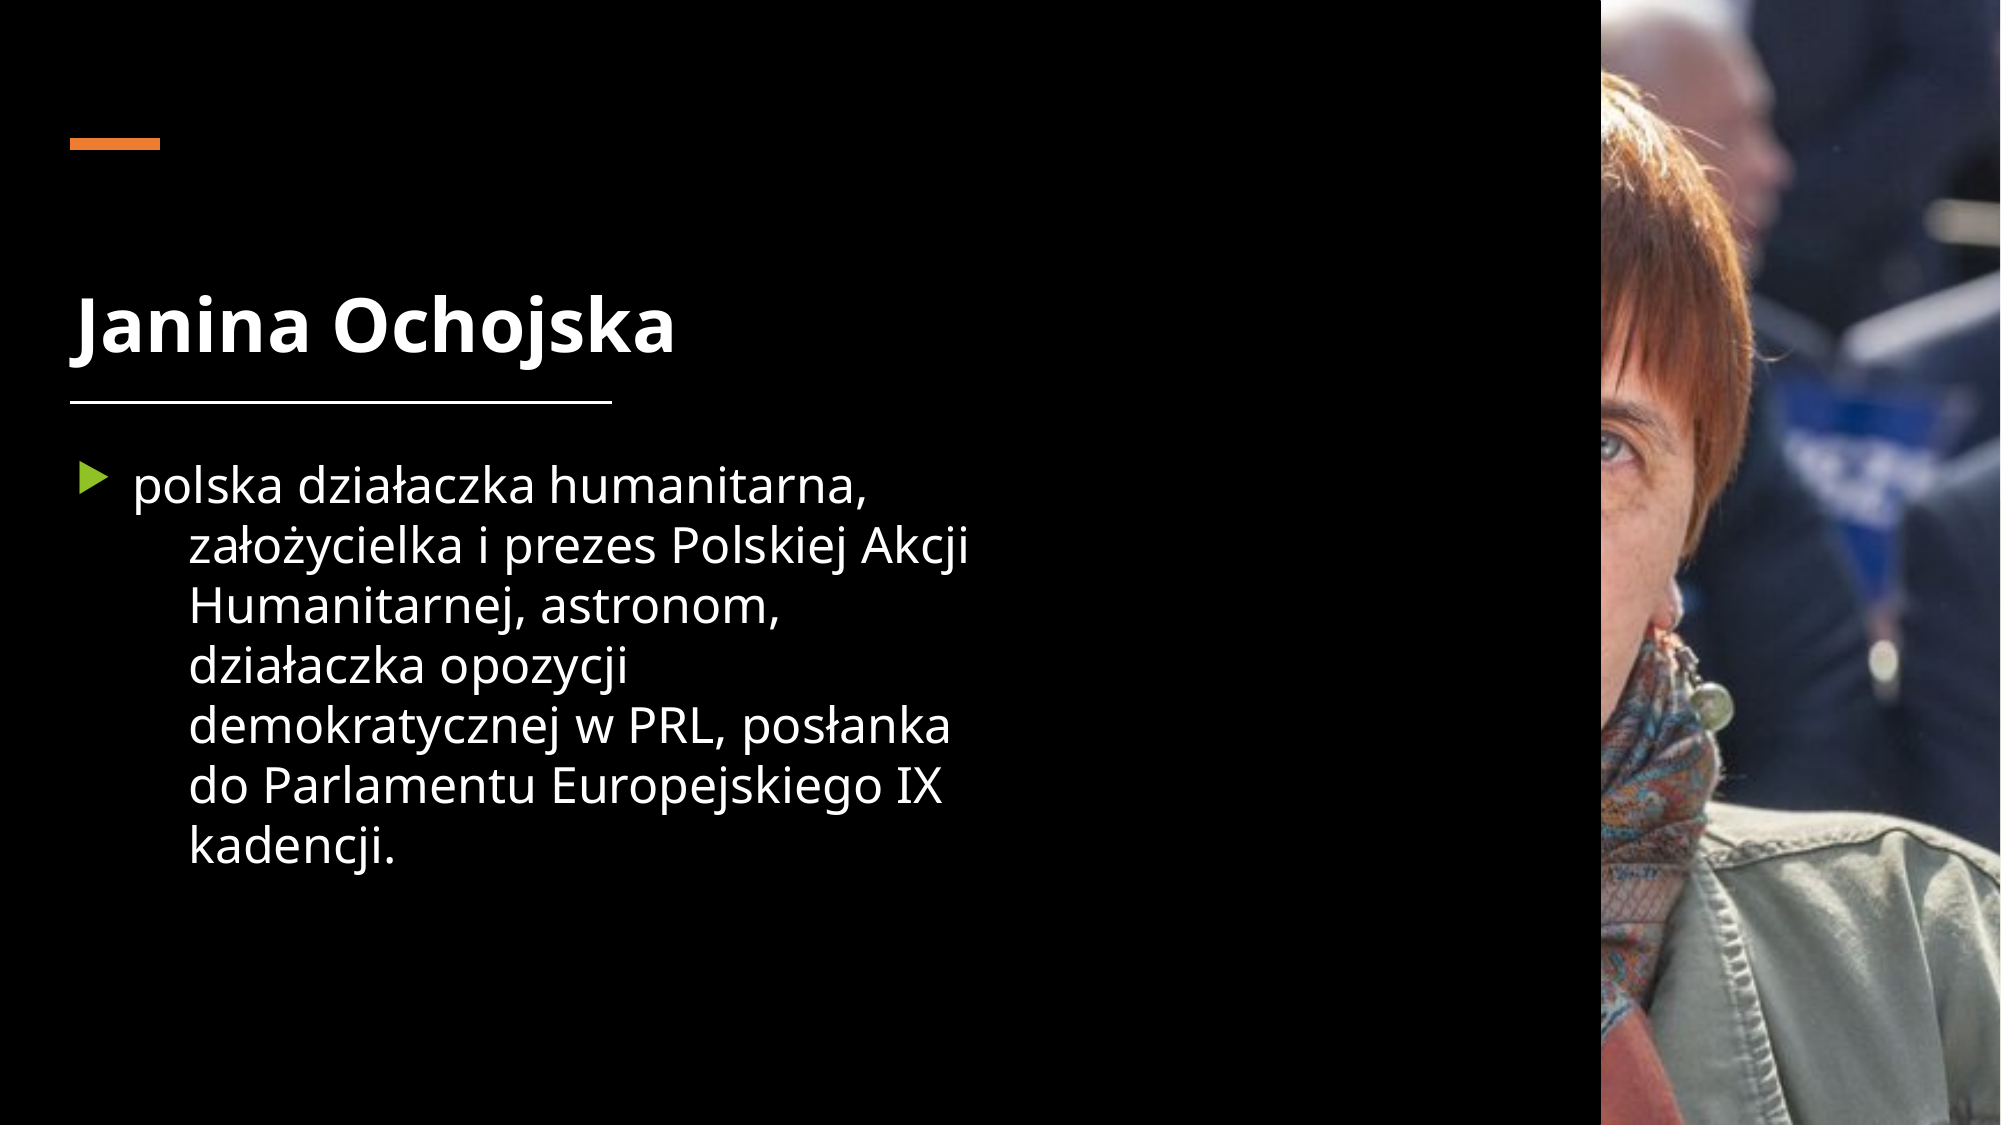

# Janina Ochojska
polska działaczka humanitarna, założycielka i prezes Polskiej Akcji Humanitarnej, astronom, działaczka opozycji demokratycznej w PRL, posłanka do Parlamentu Europejskiego IX kadencji.